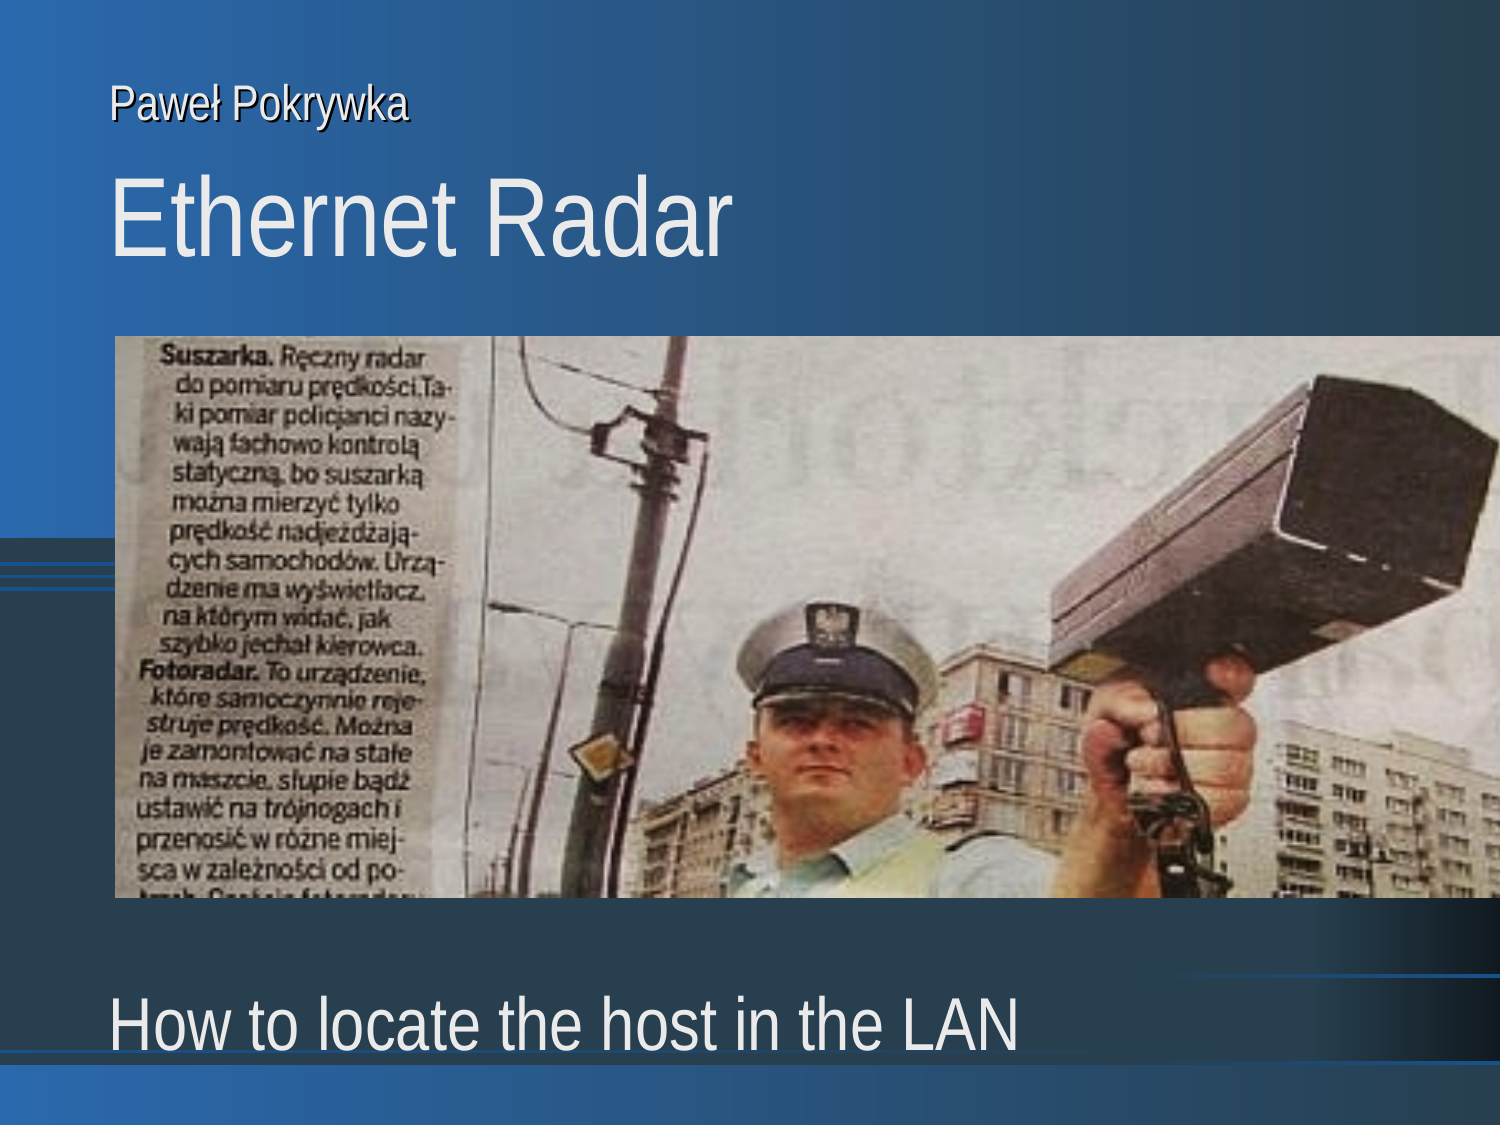

Paweł Pokrywka
Ethernet Radar
How to locate the host in the LAN